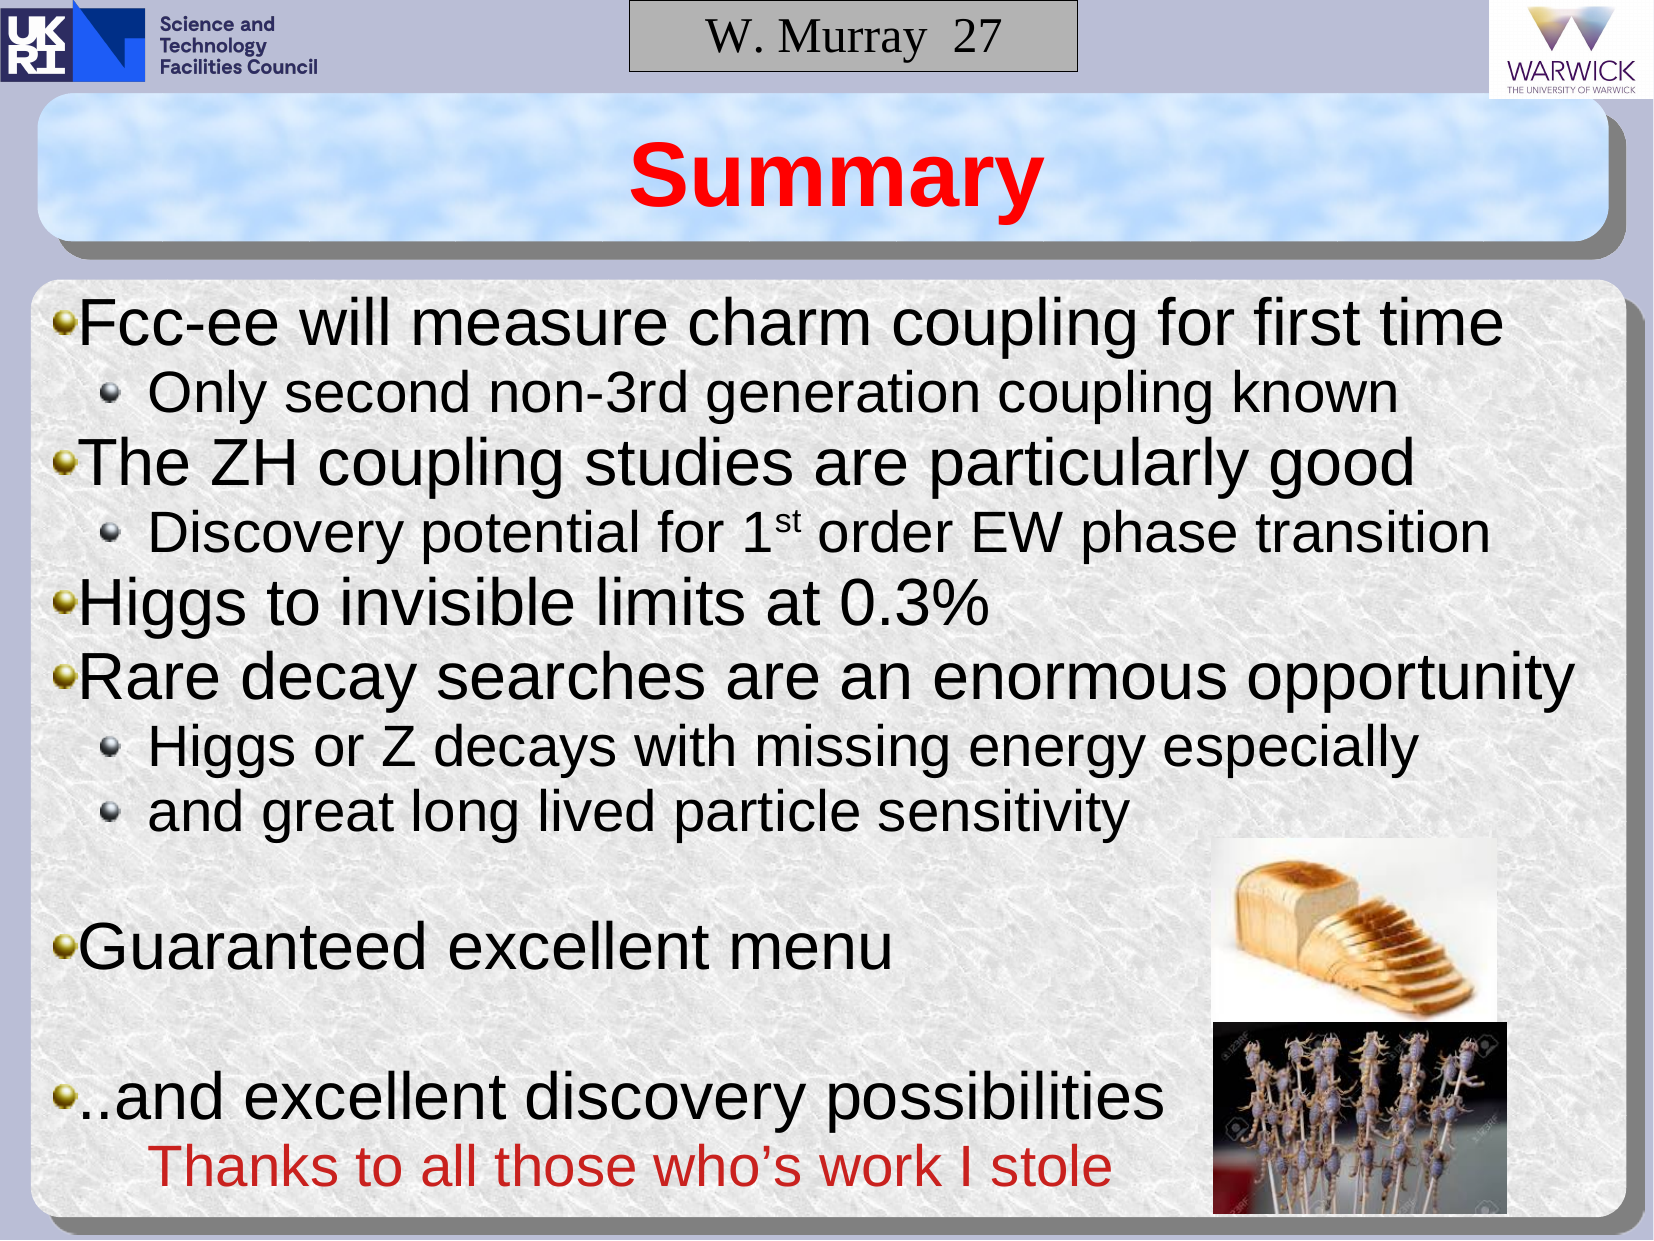

# Summary
Fcc-ee will measure charm coupling for first time
Only second non-3rd generation coupling known
The ZH coupling studies are particularly good
Discovery potential for 1st order EW phase transition
Higgs to invisible limits at 0.3%
Rare decay searches are an enormous opportunity
Higgs or Z decays with missing energy especially
and great long lived particle sensitivity
Guaranteed excellent menu
..and excellent discovery possibilities
Thanks to all those who’s work I stole